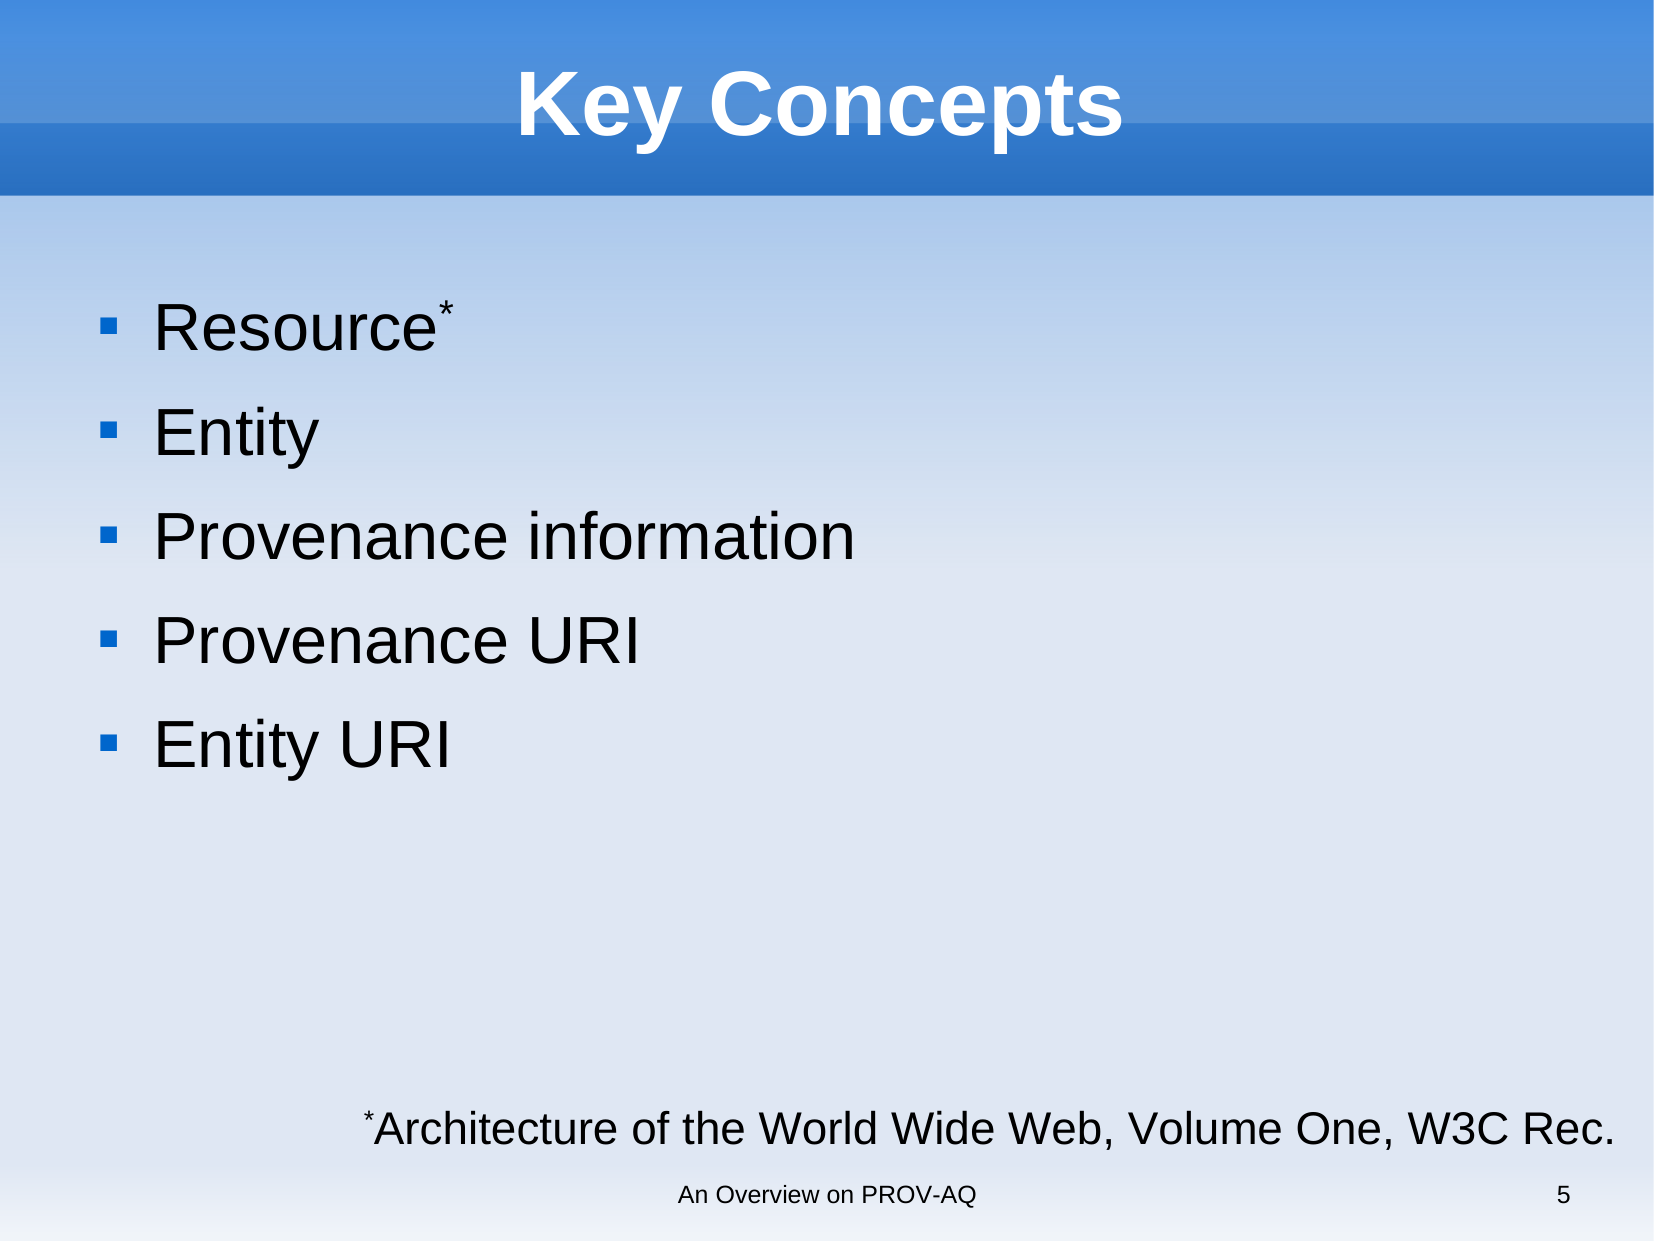

# Key Concepts
Resource*
Entity
Provenance information
Provenance URI
Entity URI
*Architecture of the World Wide Web, Volume One, W3C Rec.
An Overview on PROV-AQ
5